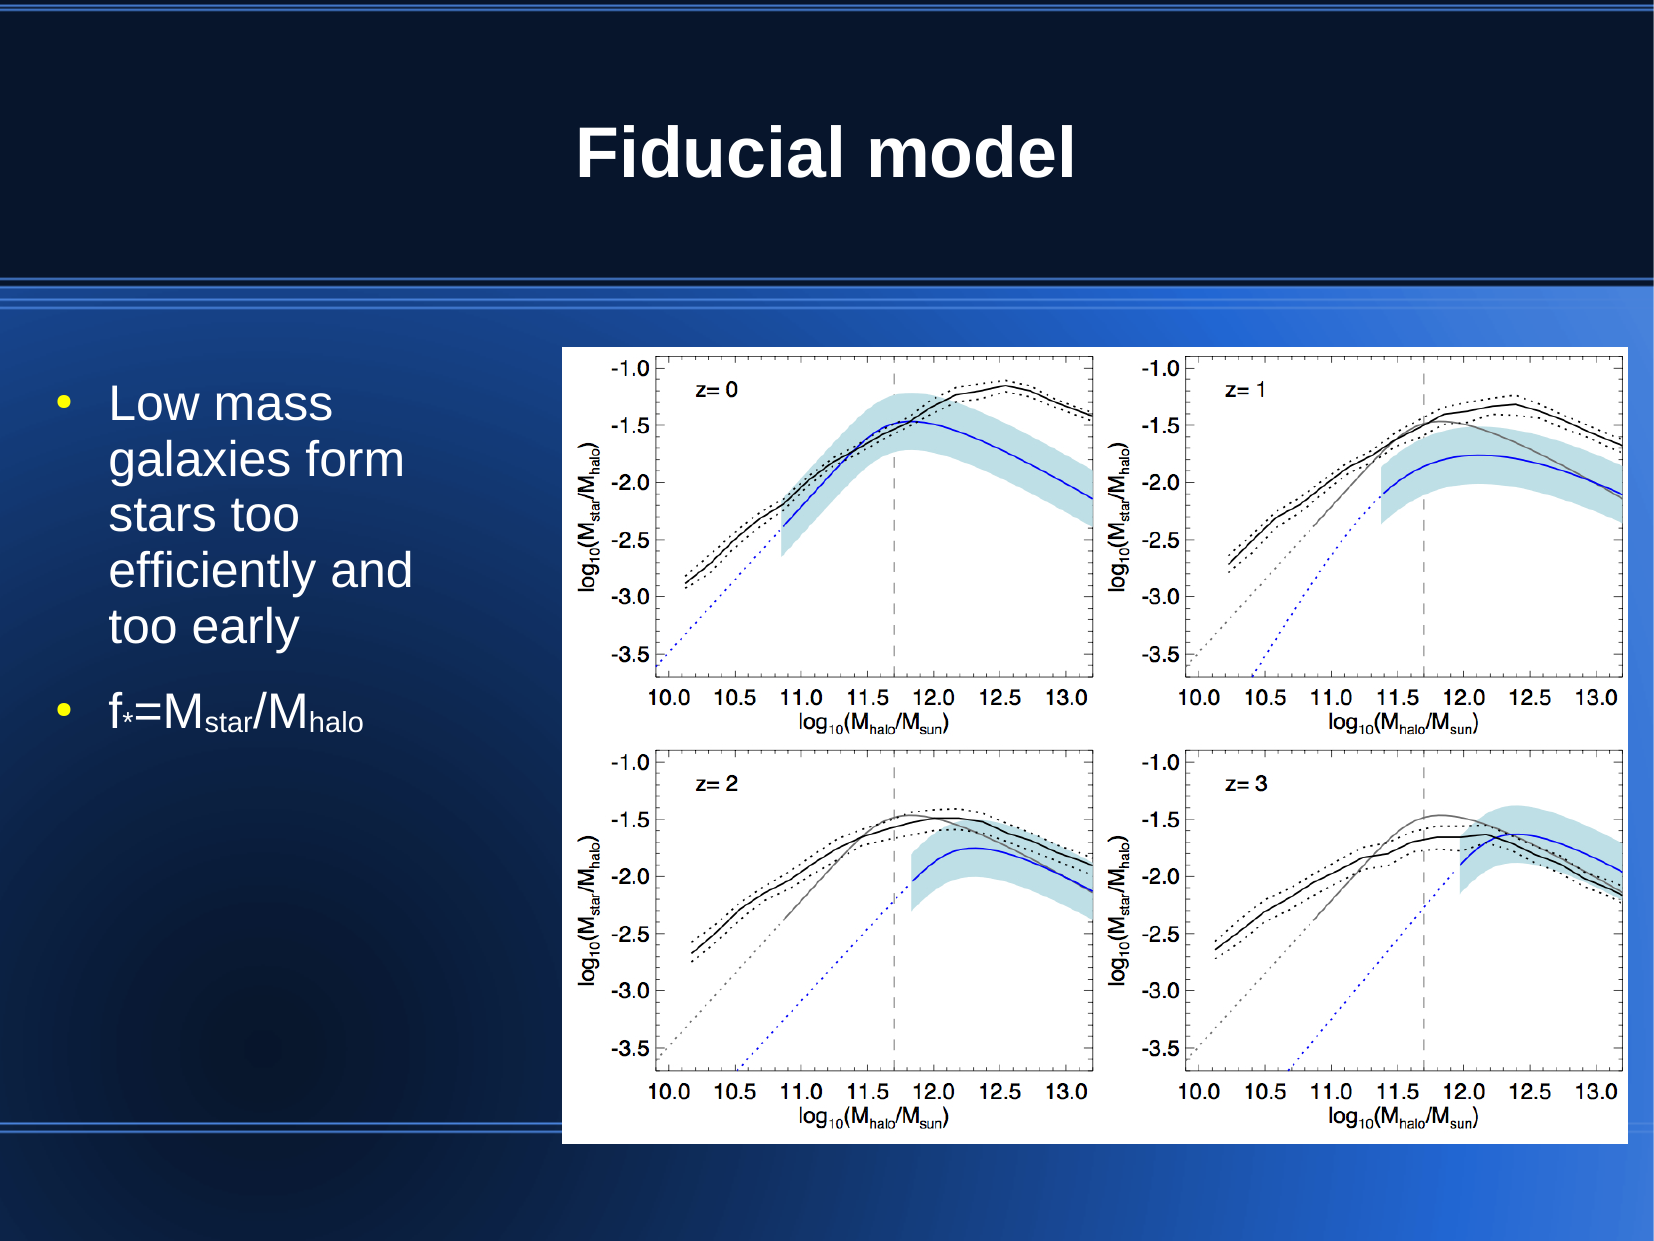

# Fiducial model
Low mass galaxies form stars too efficiently and too early
f*=Mstar/Mhalo